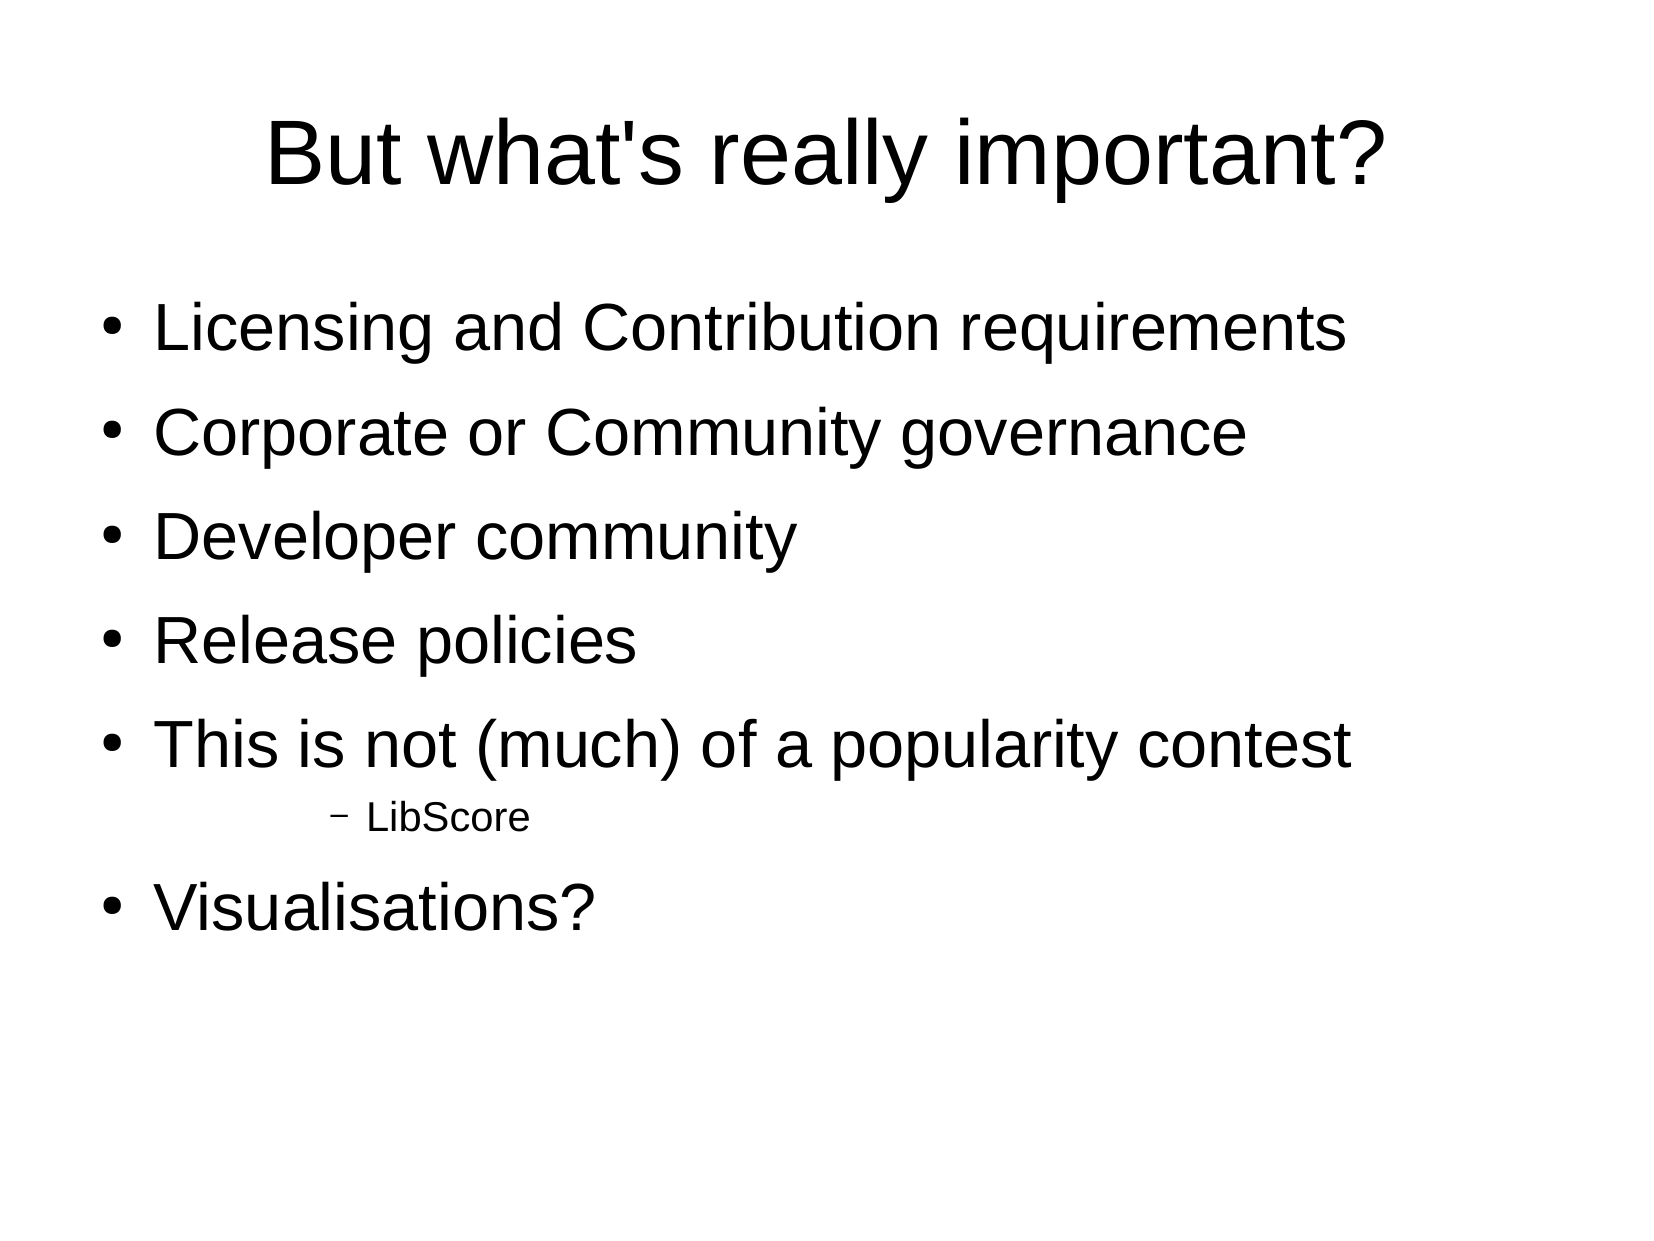

# But what's really important?
Licensing and Contribution requirements
Corporate or Community governance
Developer community
Release policies
This is not (much) of a popularity contest
LibScore
Visualisations?